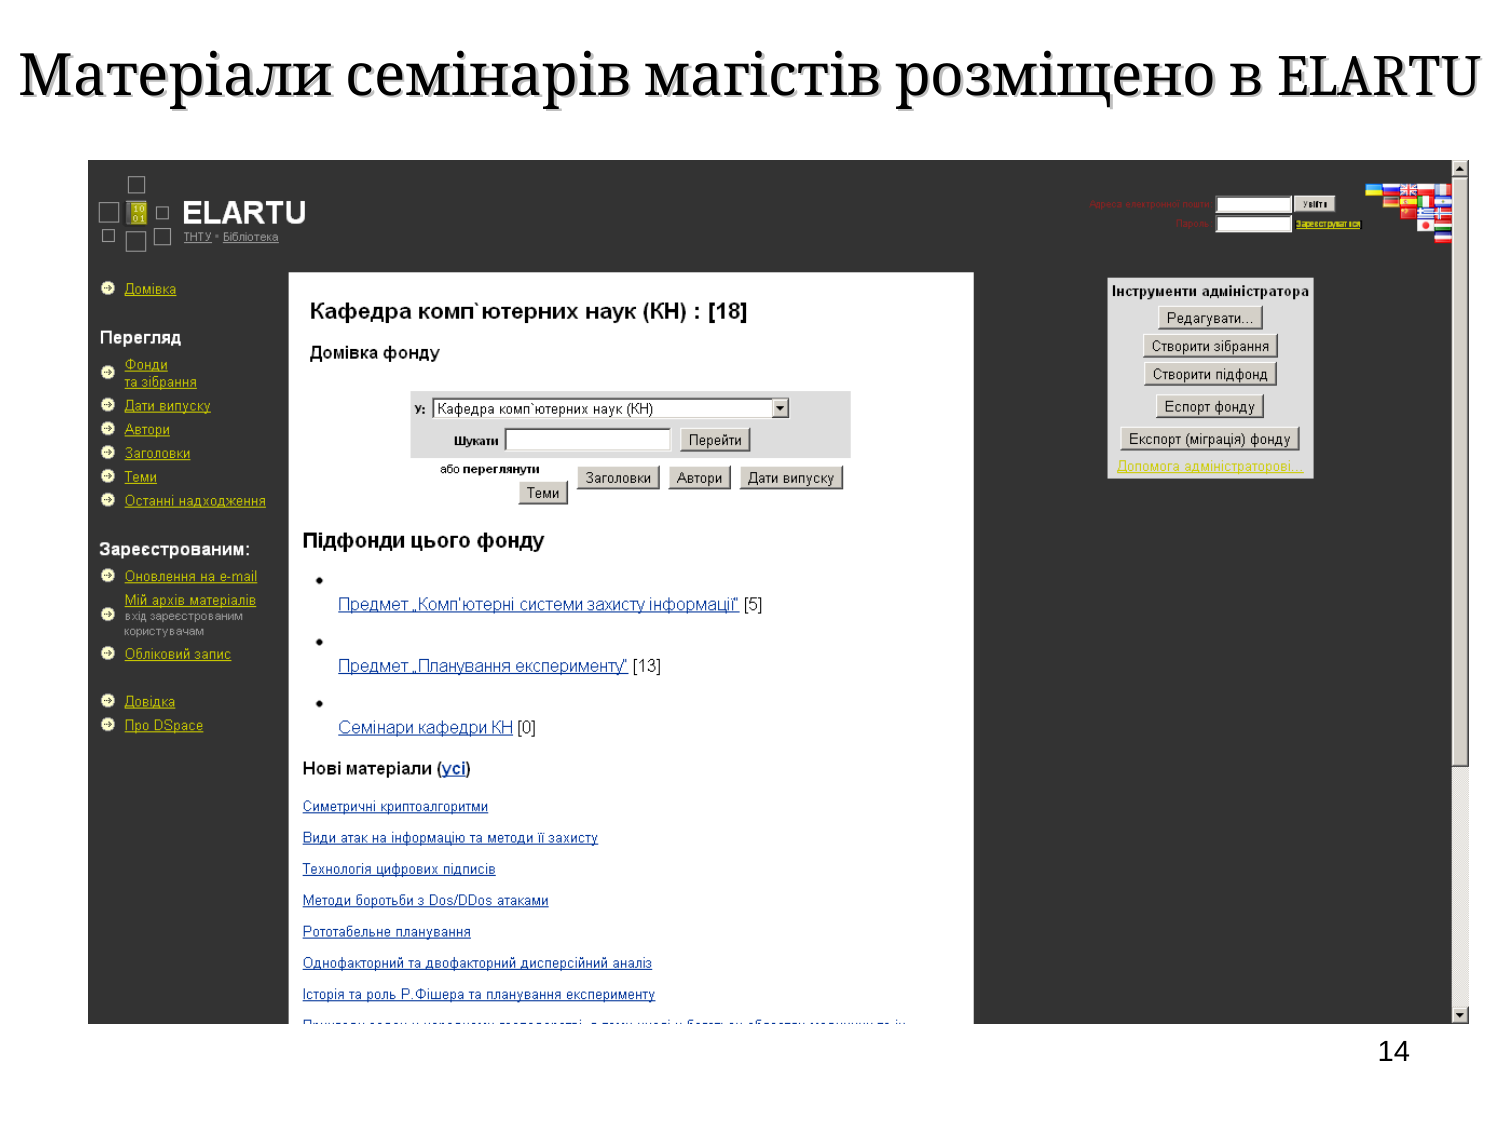

Матеріали семінарів магістів розміщено в ELARTU
14